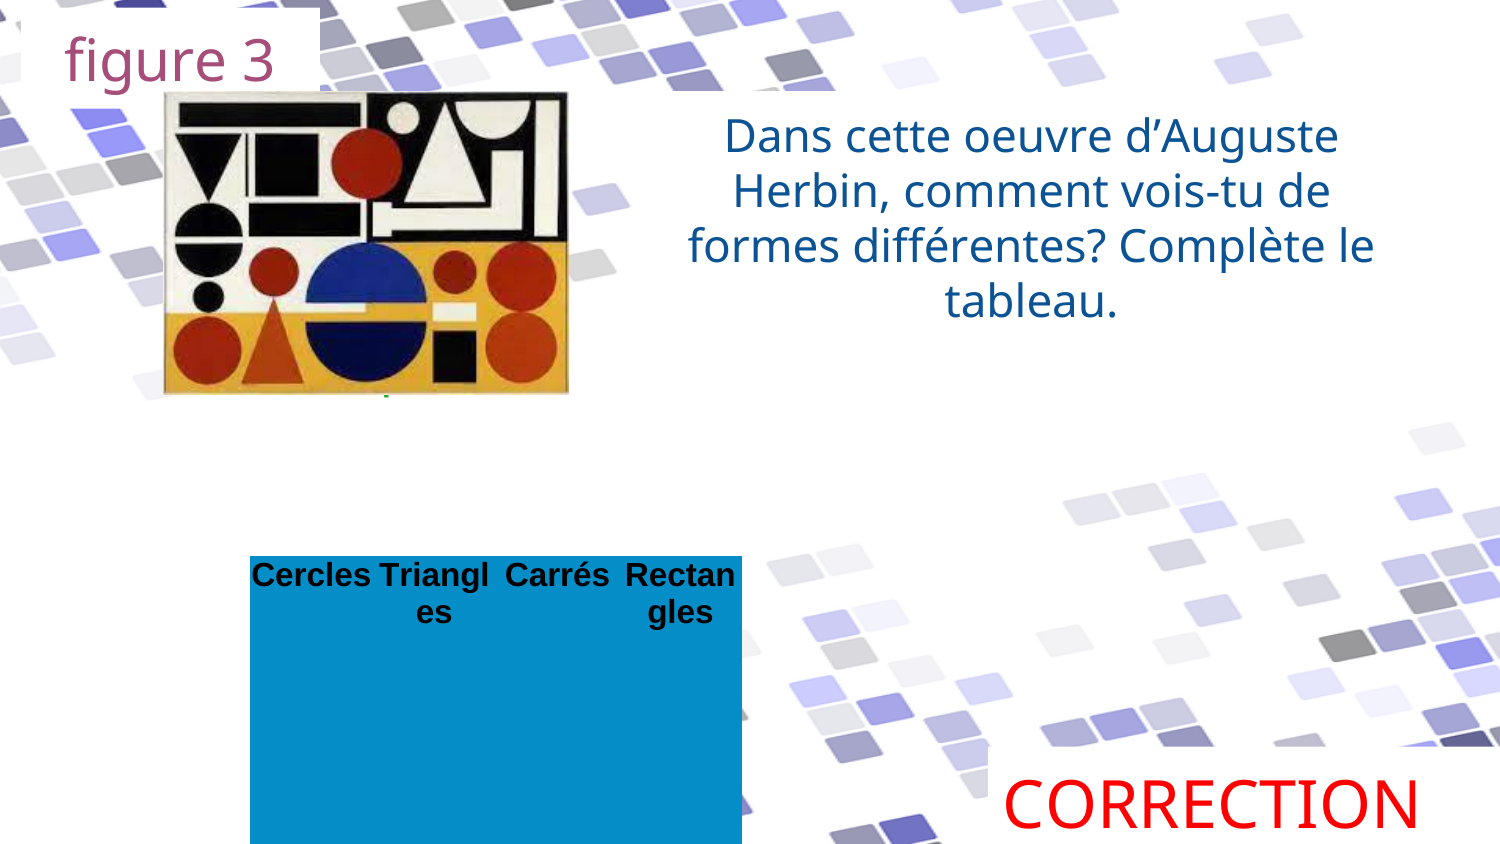

figure 3
Dans cette oeuvre d’Auguste Herbin, comment vois-tu de formes différentes? Complète le tableau.
Pour corriger votre page, copier / coller les images et le texte sur cette diapositive
| Cercles | Triangles | Carrés | Rectangles |
| --- | --- | --- | --- |
| 8 | 3 | 2 | 3 |
CORRECTION